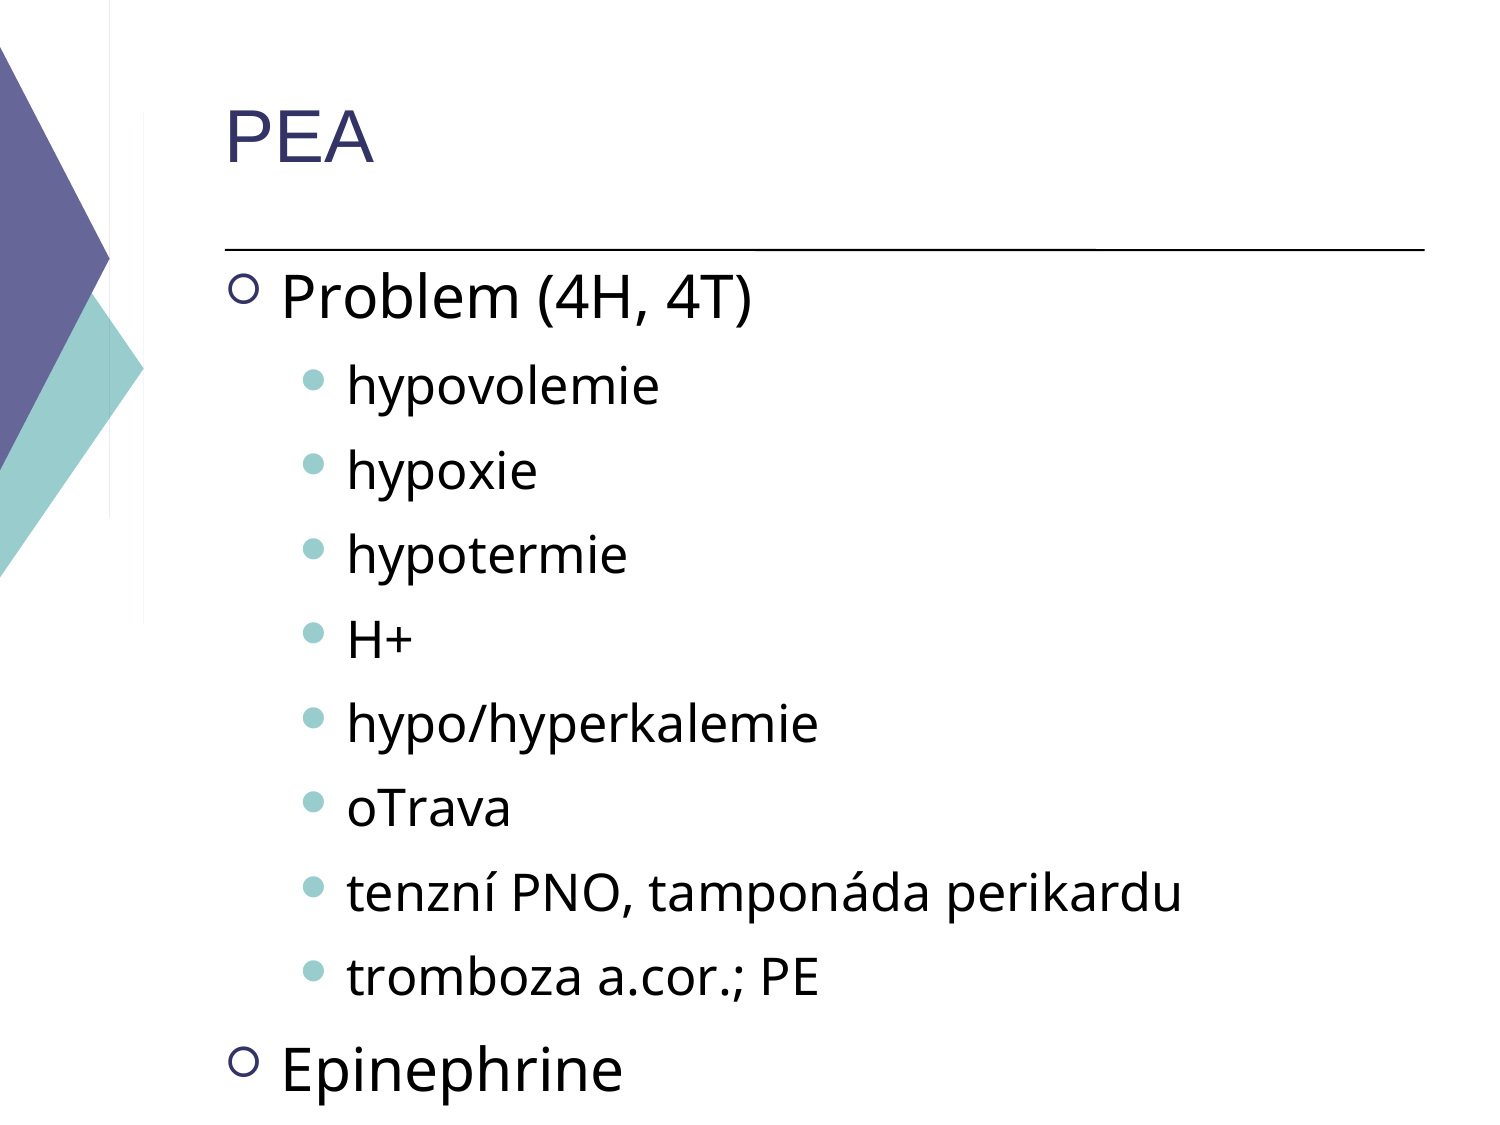

# PEA
Problem (4H, 4T)
hypovolemie
hypoxie
hypotermie
H+
hypo/hyperkalemie
oTrava
tenzní PNO, tamponáda perikardu
tromboza a.cor.; PE
Epinephrine
Atropine